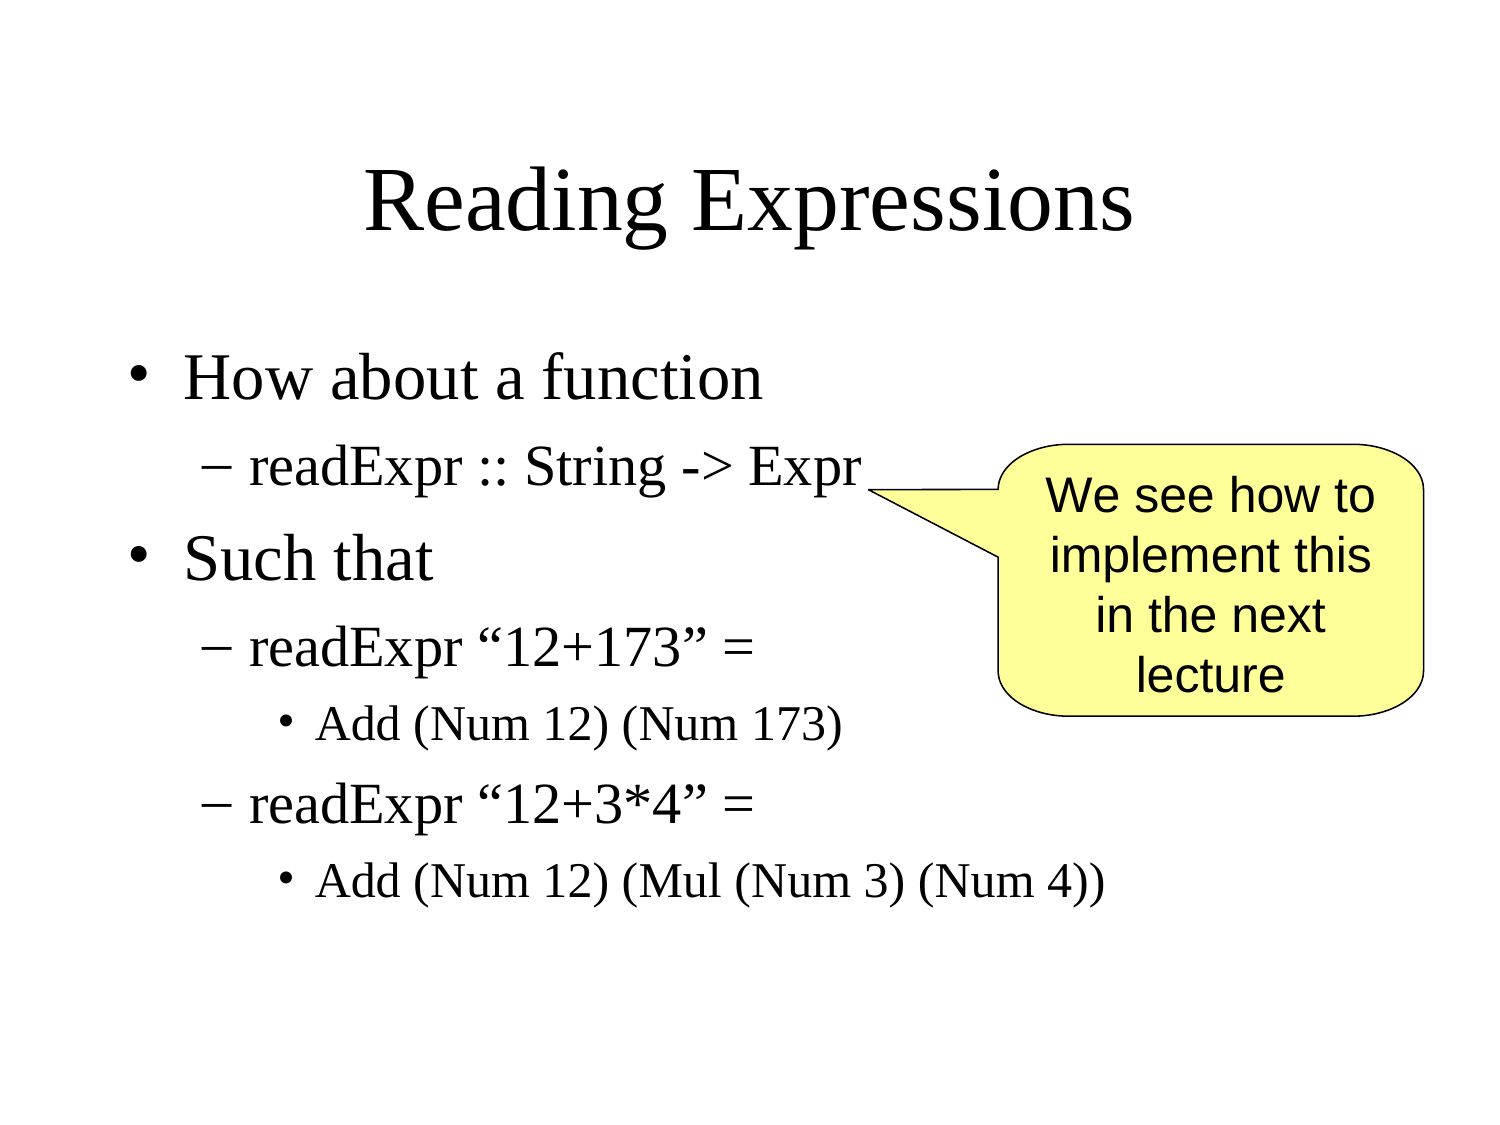

# Reading Expressions
How about a function
readExpr :: String -> Expr
Such that
readExpr “12+173” =
Add (Num 12) (Num 173)
readExpr “12+3*4” =
Add (Num 12) (Mul (Num 3) (Num 4))
We see how to implement this in the next lecture